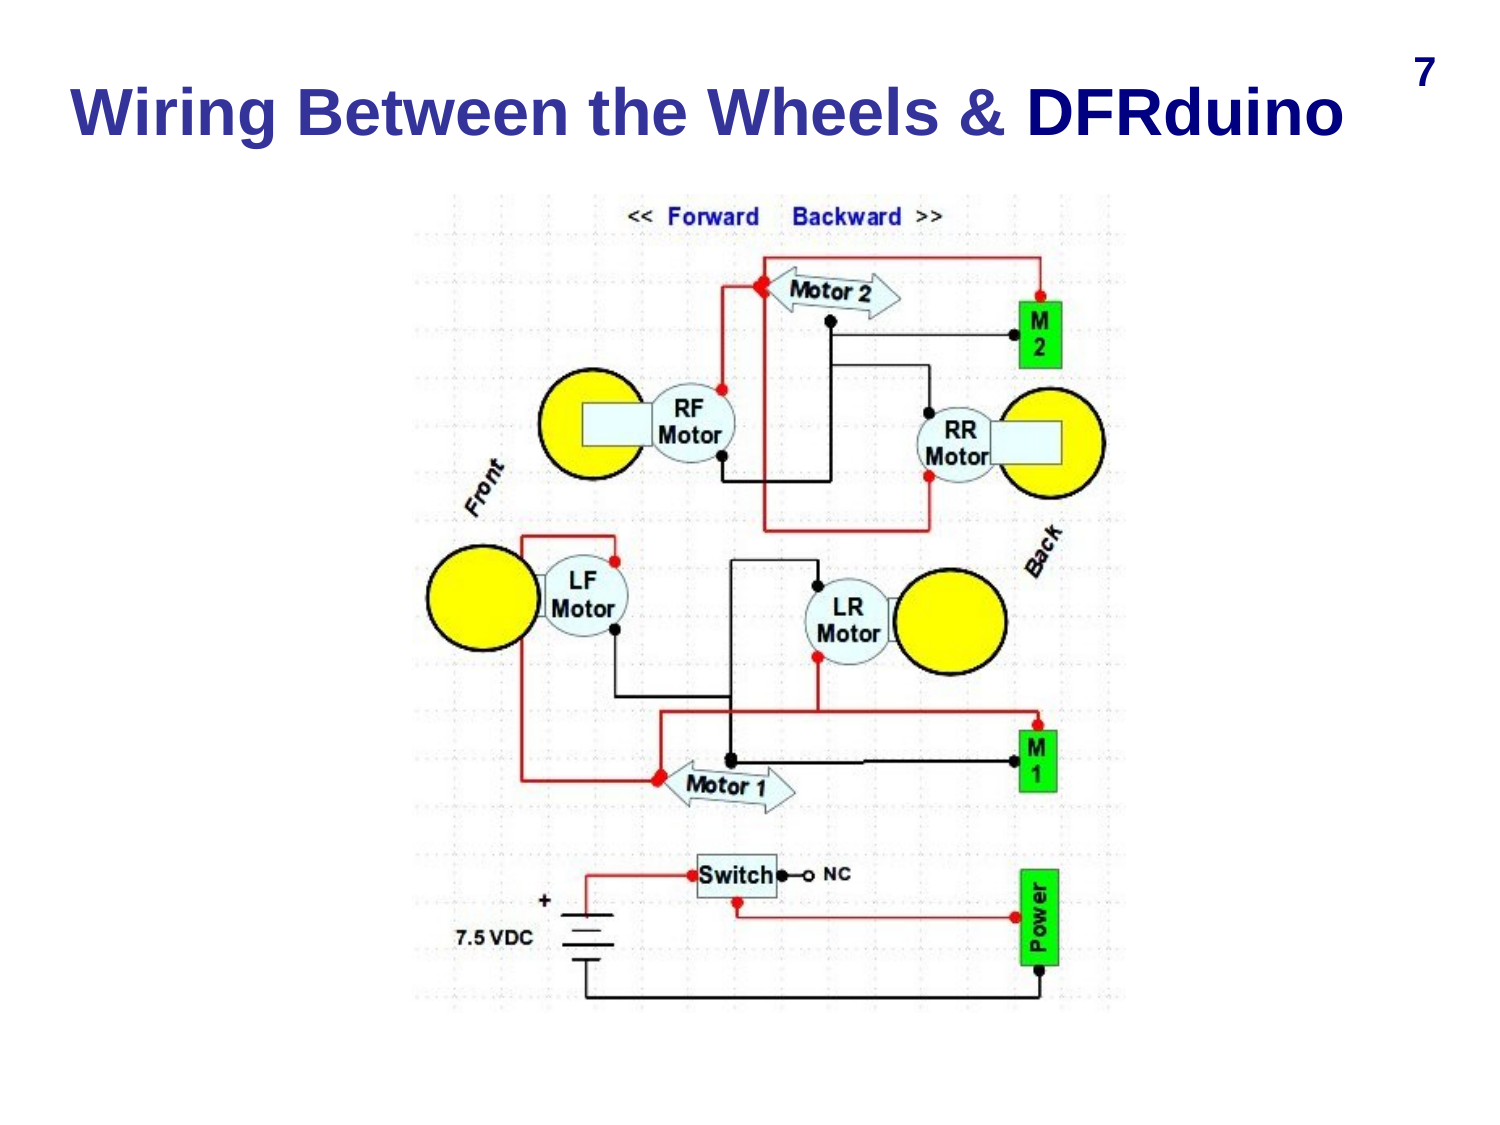

7
# Wiring Between the Wheels & DFRduino